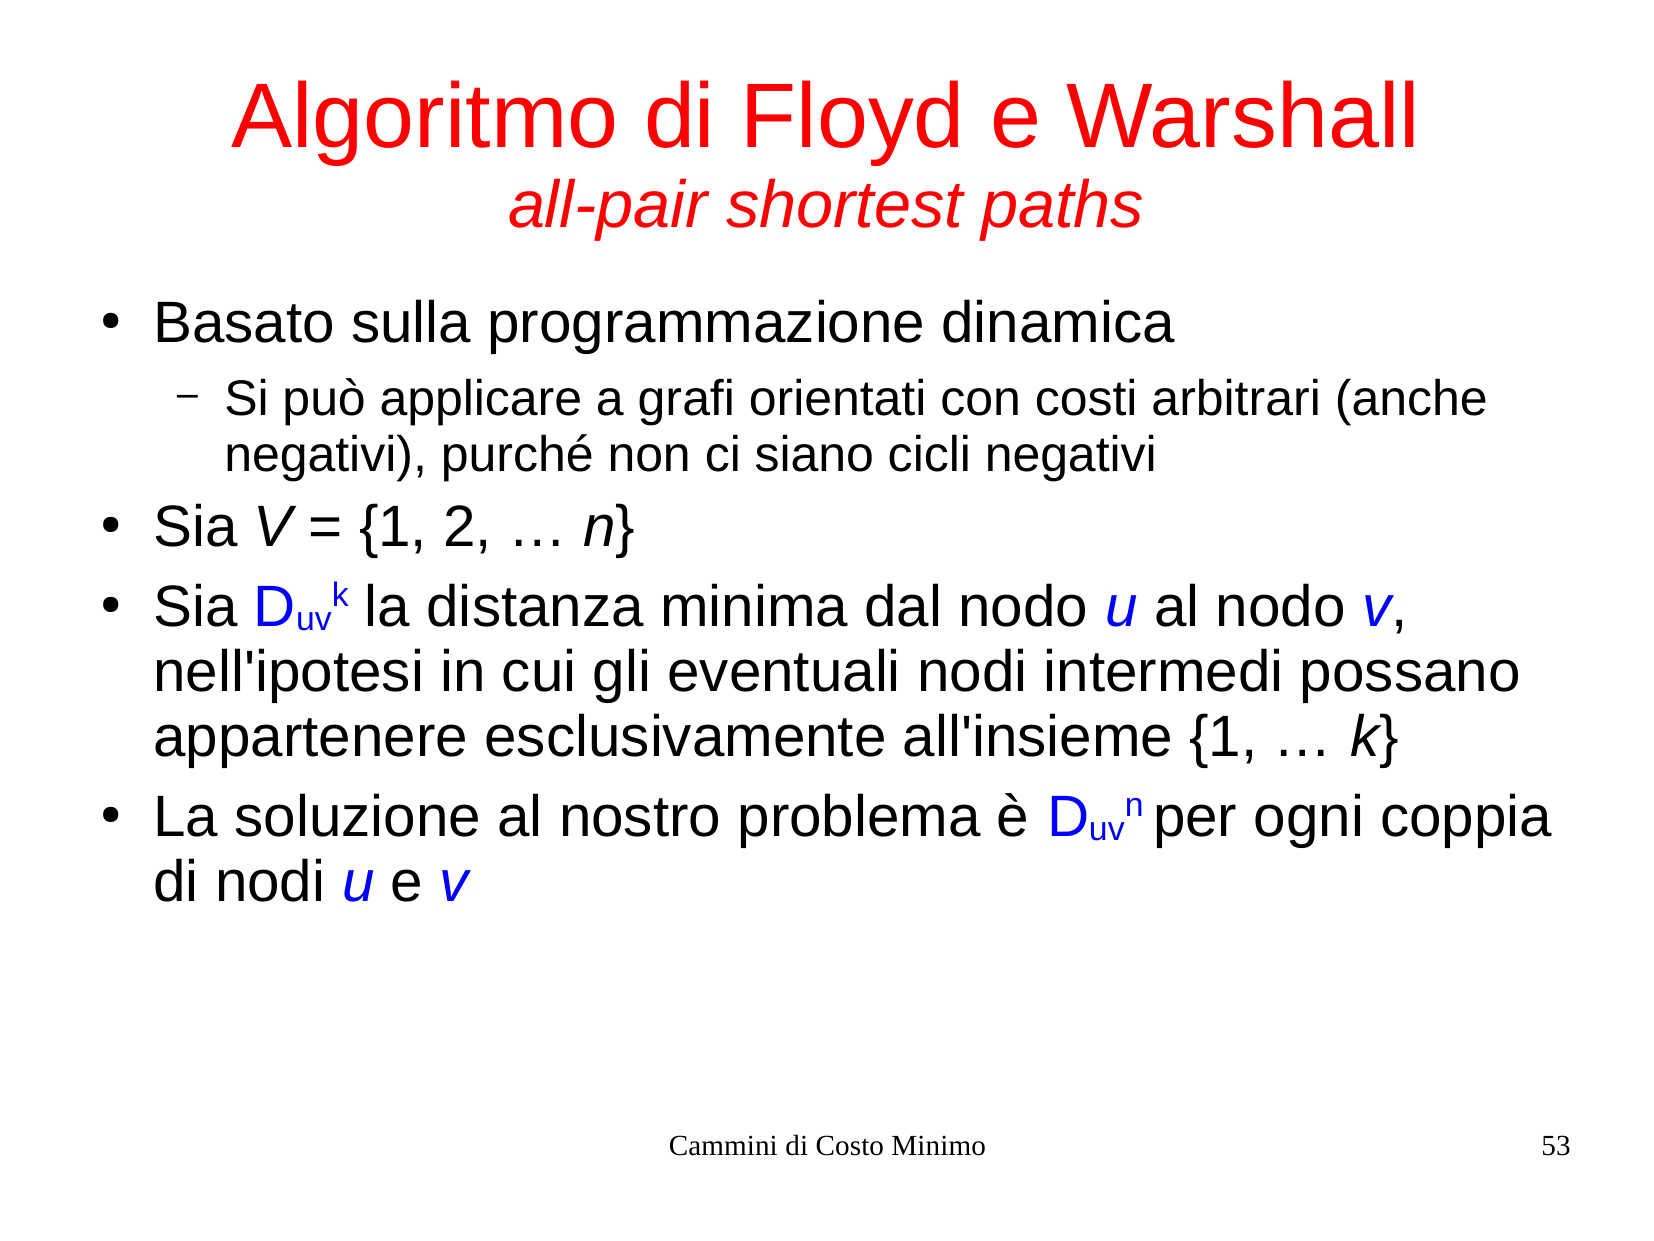

# Algoritmo di Floyd e Warshall all-pair shortest paths
Basato sulla programmazione dinamica
Si può applicare a grafi orientati con costi arbitrari (anche negativi), purché non ci siano cicli negativi
Sia V = {1, 2, … n}
Sia Duvk la distanza minima dal nodo u al nodo v, nell'ipotesi in cui gli eventuali nodi intermedi possano appartenere esclusivamente all'insieme {1, … k}
La soluzione al nostro problema è Duvn per ogni coppia di nodi u e v
Cammini di Costo Minimo
53